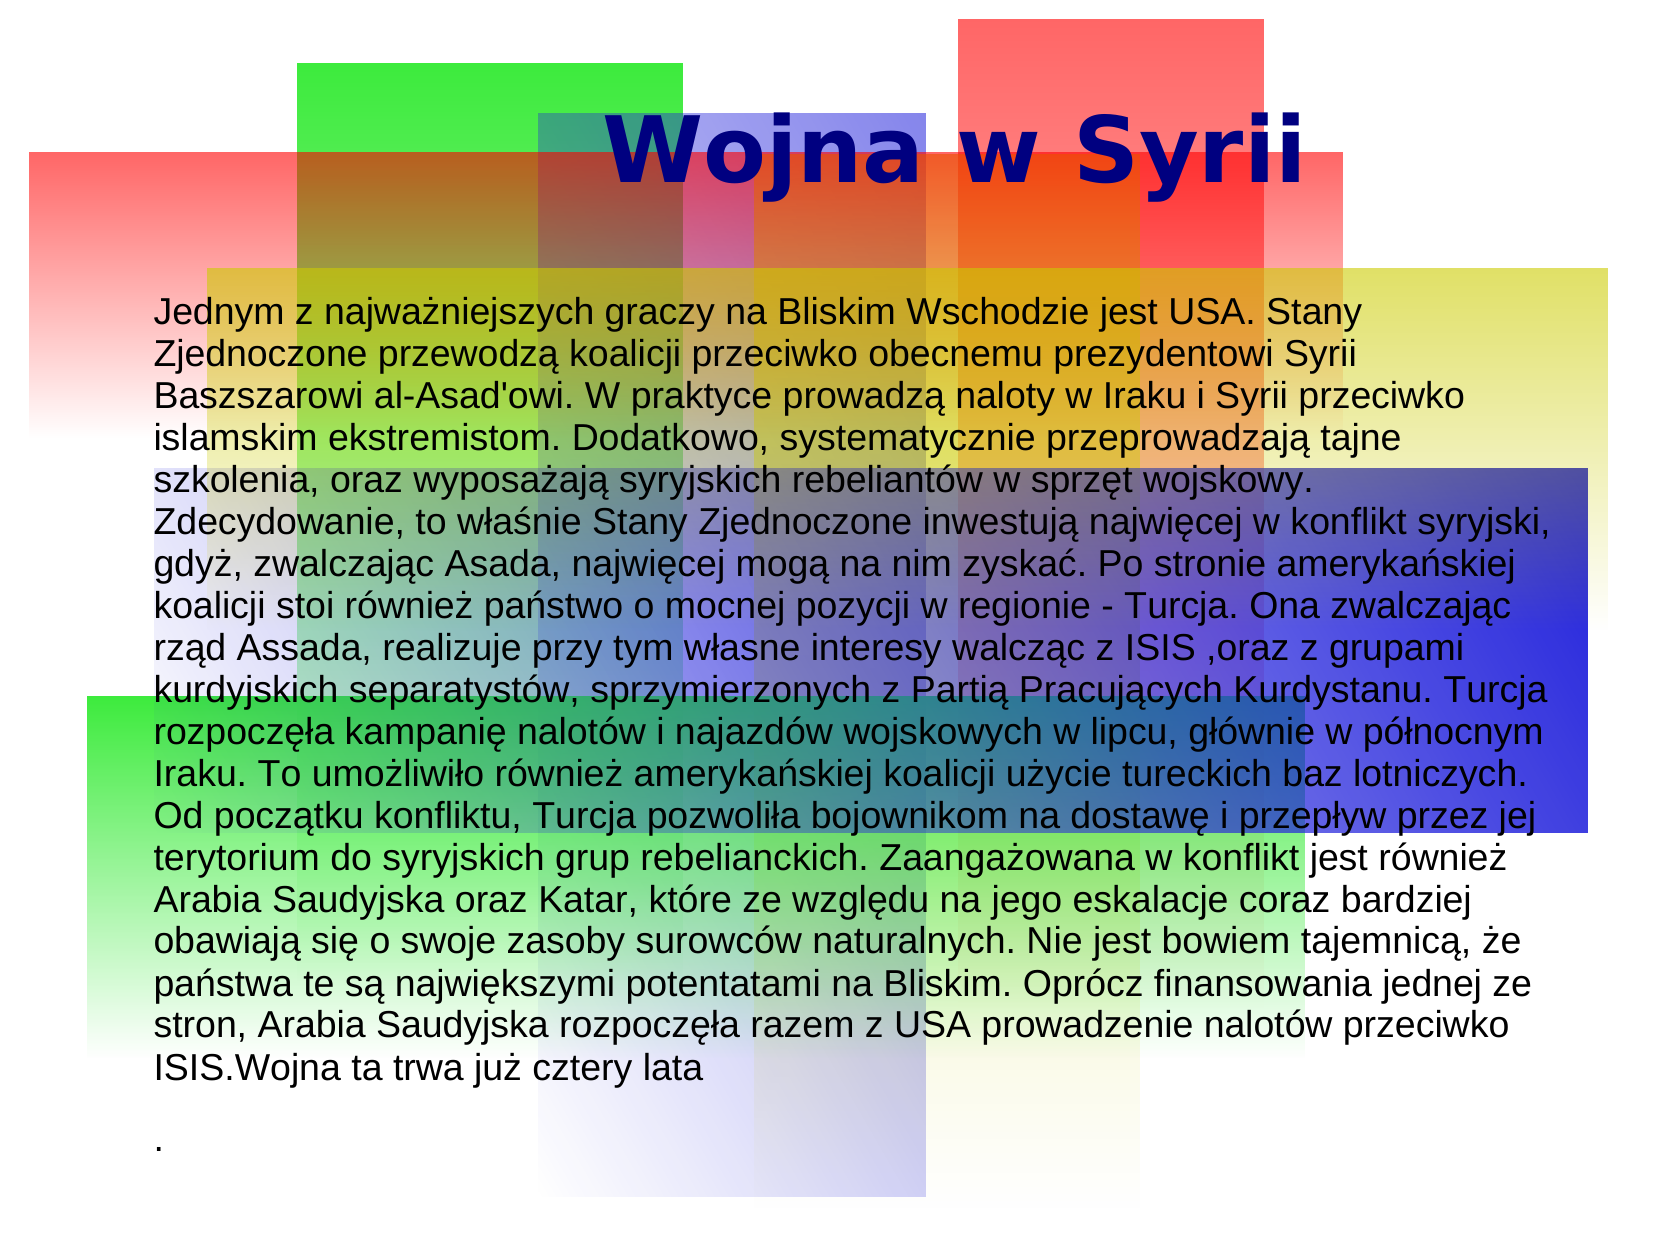

# Wojna w Syrii
Jednym z najważniejszych graczy na Bliskim Wschodzie jest USA. Stany Zjednoczone przewodzą koalicji przeciwko obecnemu prezydentowi Syrii Baszszarowi al-Asad'owi. W praktyce prowadzą naloty w Iraku i Syrii przeciwko islamskim ekstremistom. Dodatkowo, systematycznie przeprowadzają tajne szkolenia, oraz wyposażają syryjskich rebeliantów w sprzęt wojskowy. Zdecydowanie, to właśnie Stany Zjednoczone inwestują najwięcej w konflikt syryjski, gdyż, zwalczając Asada, najwięcej mogą na nim zyskać. Po stronie amerykańskiej koalicji stoi również państwo o mocnej pozycji w regionie - Turcja. Ona zwalczając rząd Assada, realizuje przy tym własne interesy walcząc z ISIS ,oraz z grupami kurdyjskich separatystów, sprzymierzonych z Partią Pracujących Kurdystanu. Turcja rozpoczęła kampanię nalotów i najazdów wojskowych w lipcu, głównie w północnym Iraku. To umożliwiło również amerykańskiej koalicji użycie tureckich baz lotniczych. Od początku konfliktu, Turcja pozwoliła bojownikom na dostawę i przepływ przez jej terytorium do syryjskich grup rebelianckich. Zaangażowana w konflikt jest również Arabia Saudyjska oraz Katar, które ze względu na jego eskalacje coraz bardziej obawiają się o swoje zasoby surowców naturalnych. Nie jest bowiem tajemnicą, że państwa te są największymi potentatami na Bliskim. Oprócz finansowania jednej ze stron, Arabia Saudyjska rozpoczęła razem z USA prowadzenie nalotów przeciwko ISIS.Wojna ta trwa już cztery lata
.